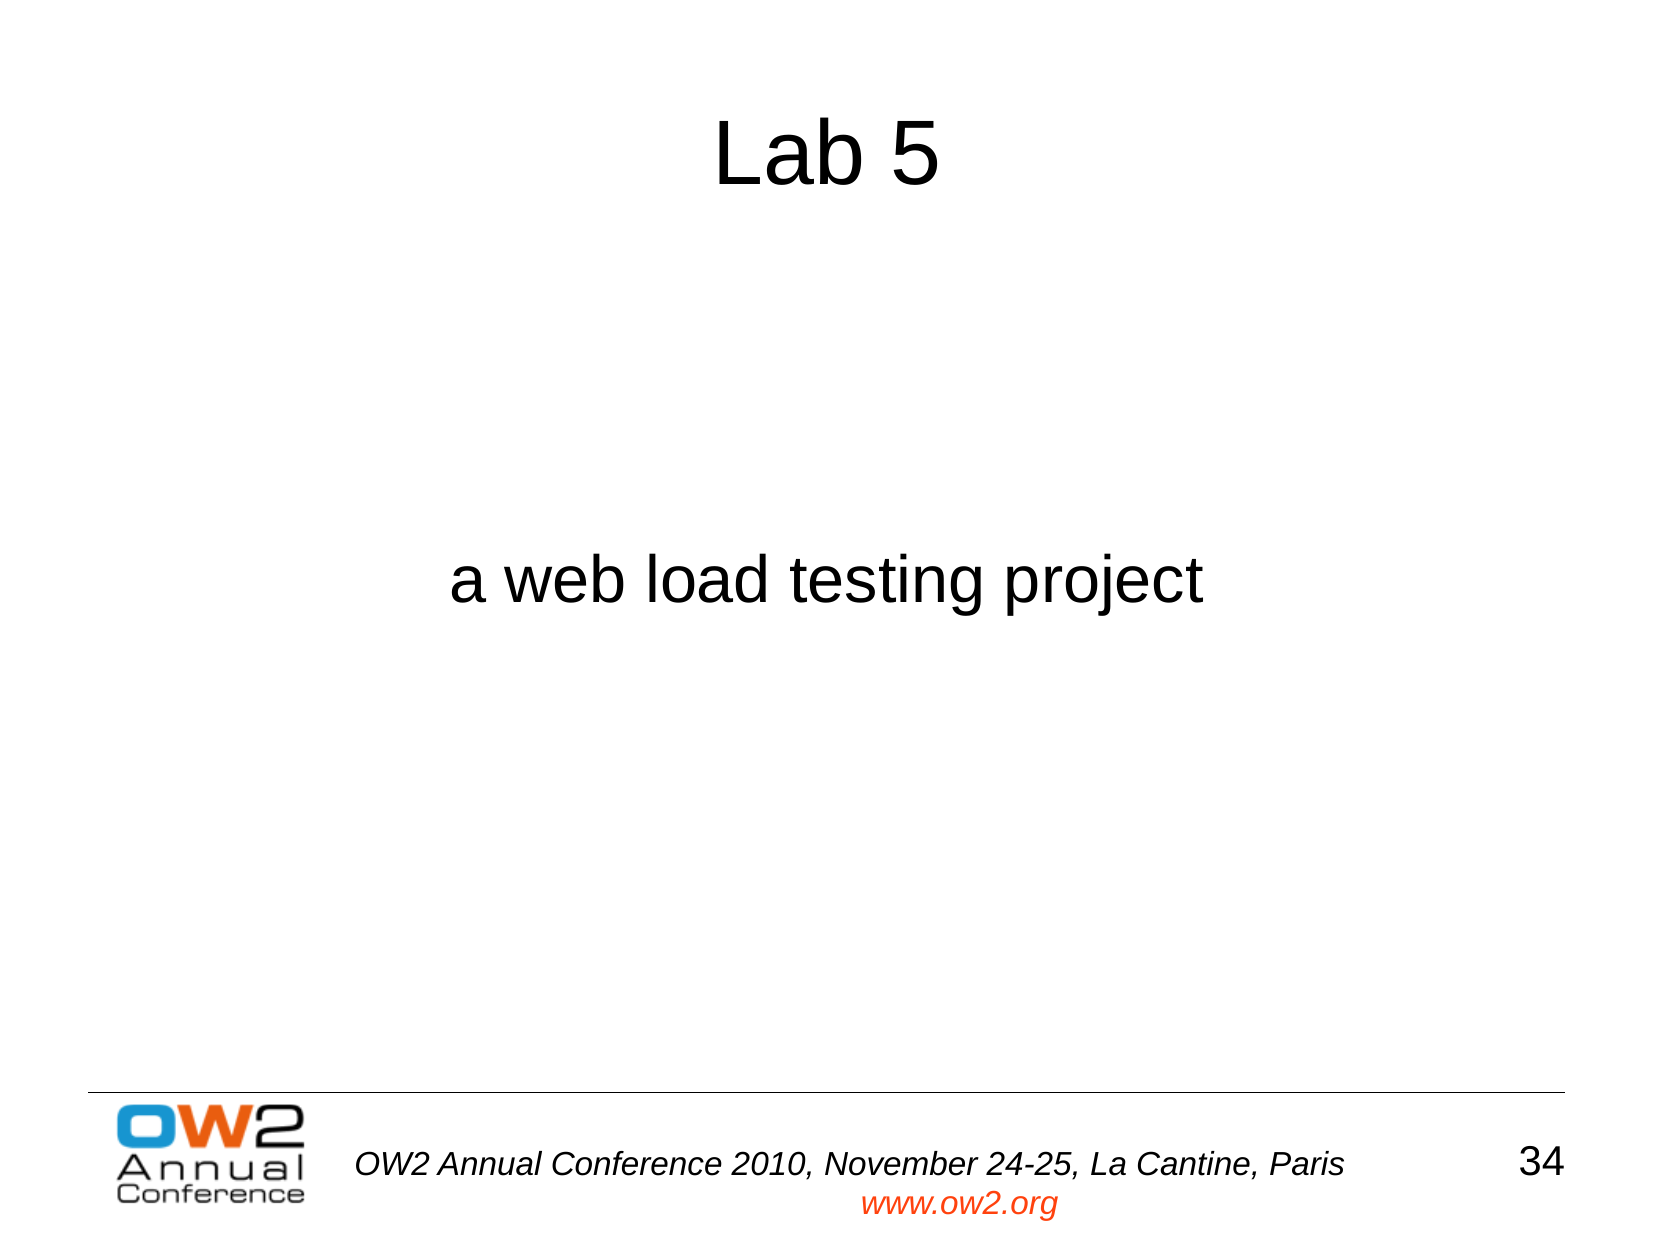

# Lab 5
a web load testing project